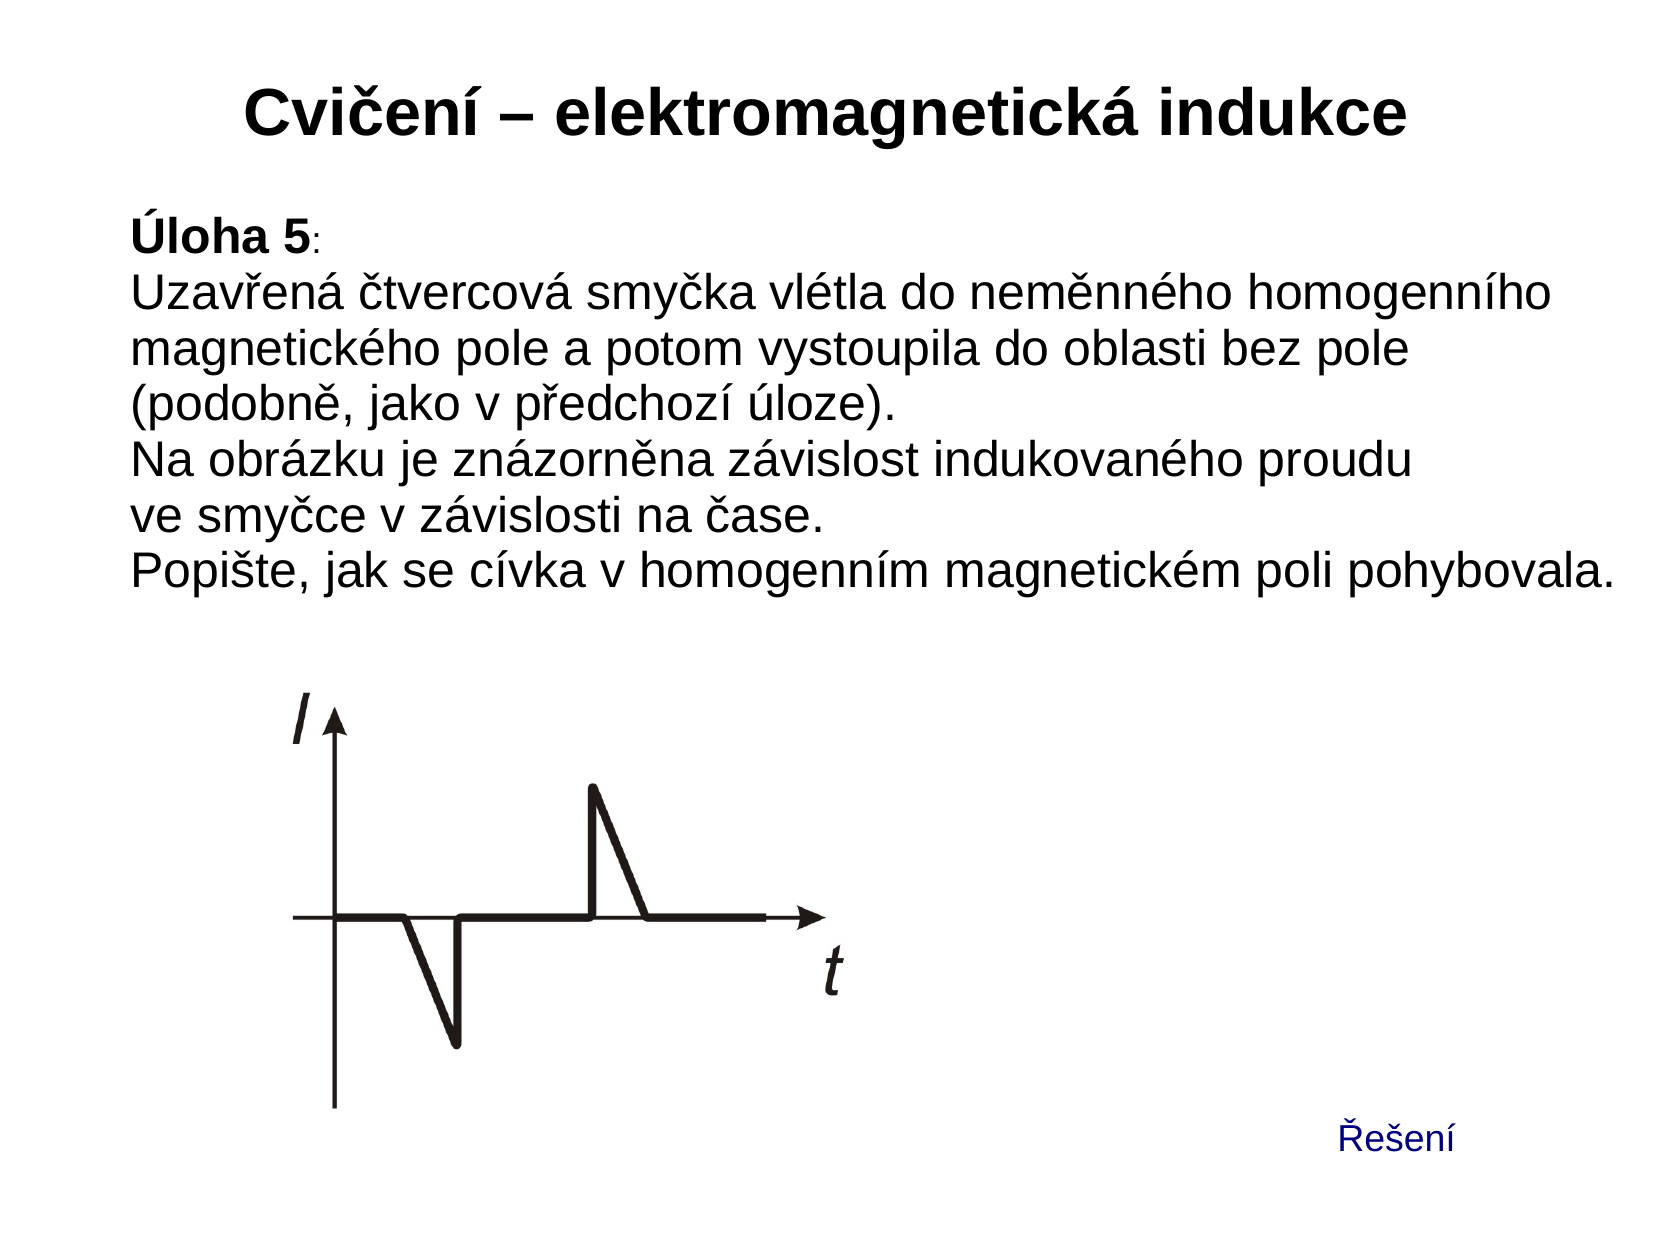

# Cvičení – elektromagnetická indukce
Úloha 5:
Uzavřená čtvercová smyčka vlétla do neměnného homogenního
magnetického pole a potom vystoupila do oblasti bez pole
(podobně, jako v předchozí úloze).
Na obrázku je znázorněna závislost indukovaného proudu
ve smyčce v závislosti na čase.
Popište, jak se cívka v homogenním magnetickém poli pohybovala.
Řešení